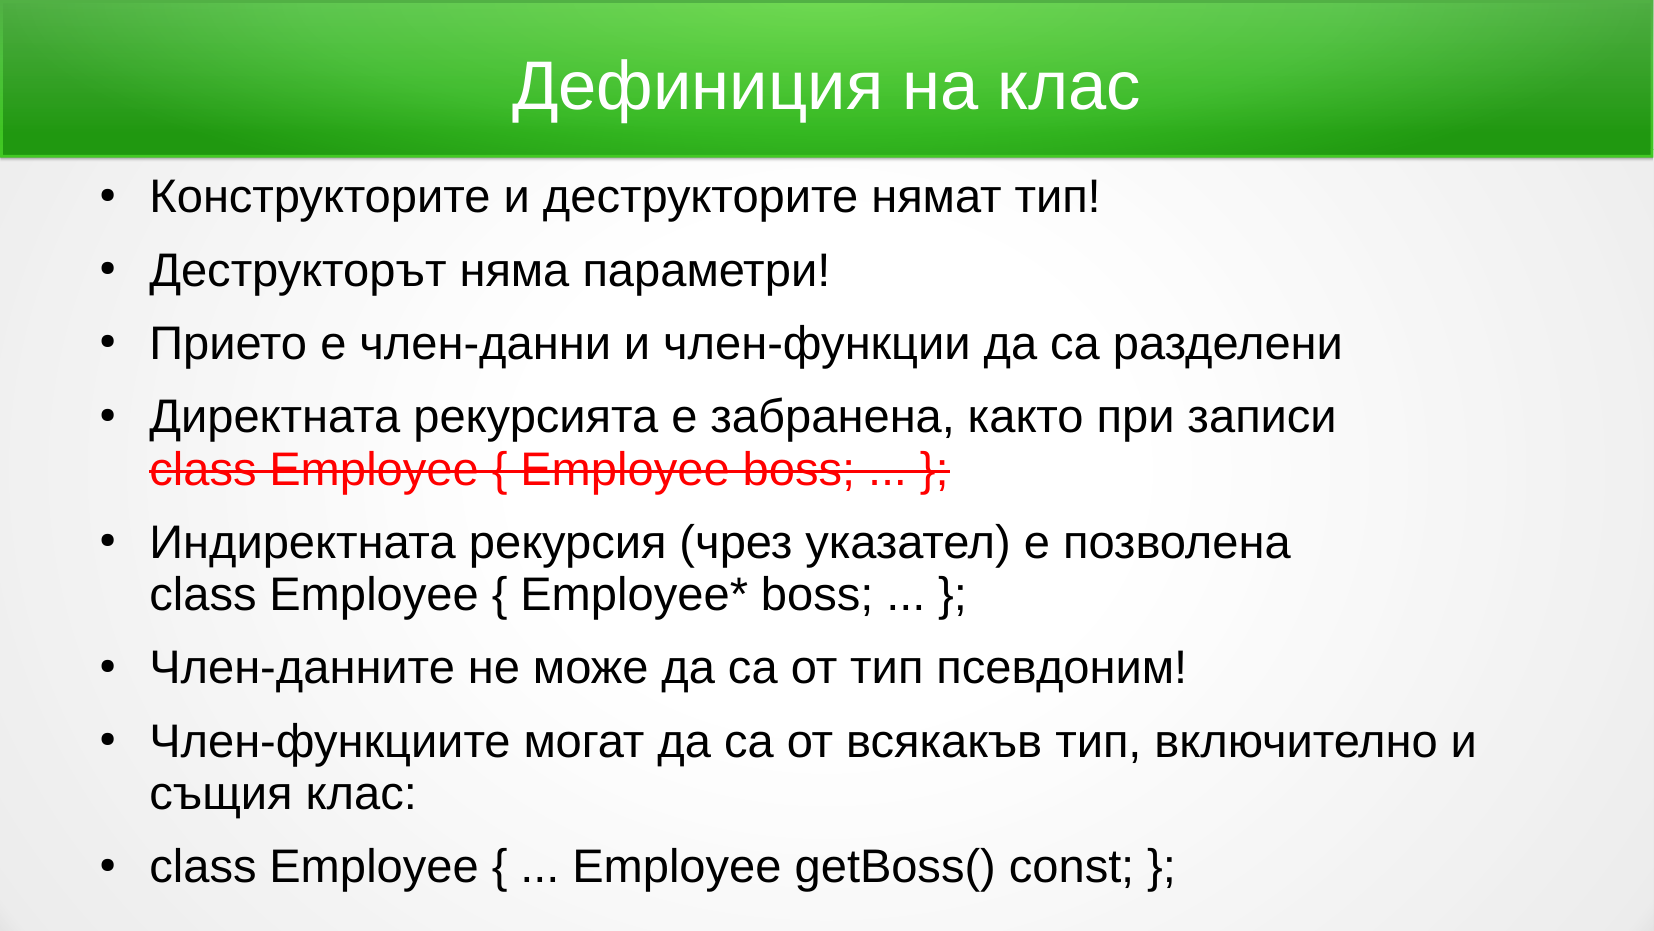

# Дефиниция на клас
Конструкторите и деструкторите нямат тип!
Деструкторът няма параметри!
Прието е член-данни и член-функции да са разделени
Директната рекурсията е забранена, както при записи
class Employee { Employee boss; ... };
Индиректната рекурсия (чрез указател) е позволена
class Employee { Employee* boss; ... };
Член-данните не може да са от тип псевдоним!
Член-функциите могат да са от всякакъв тип, включително и същия клас:
class Employee { ... Employee getBoss() const; };